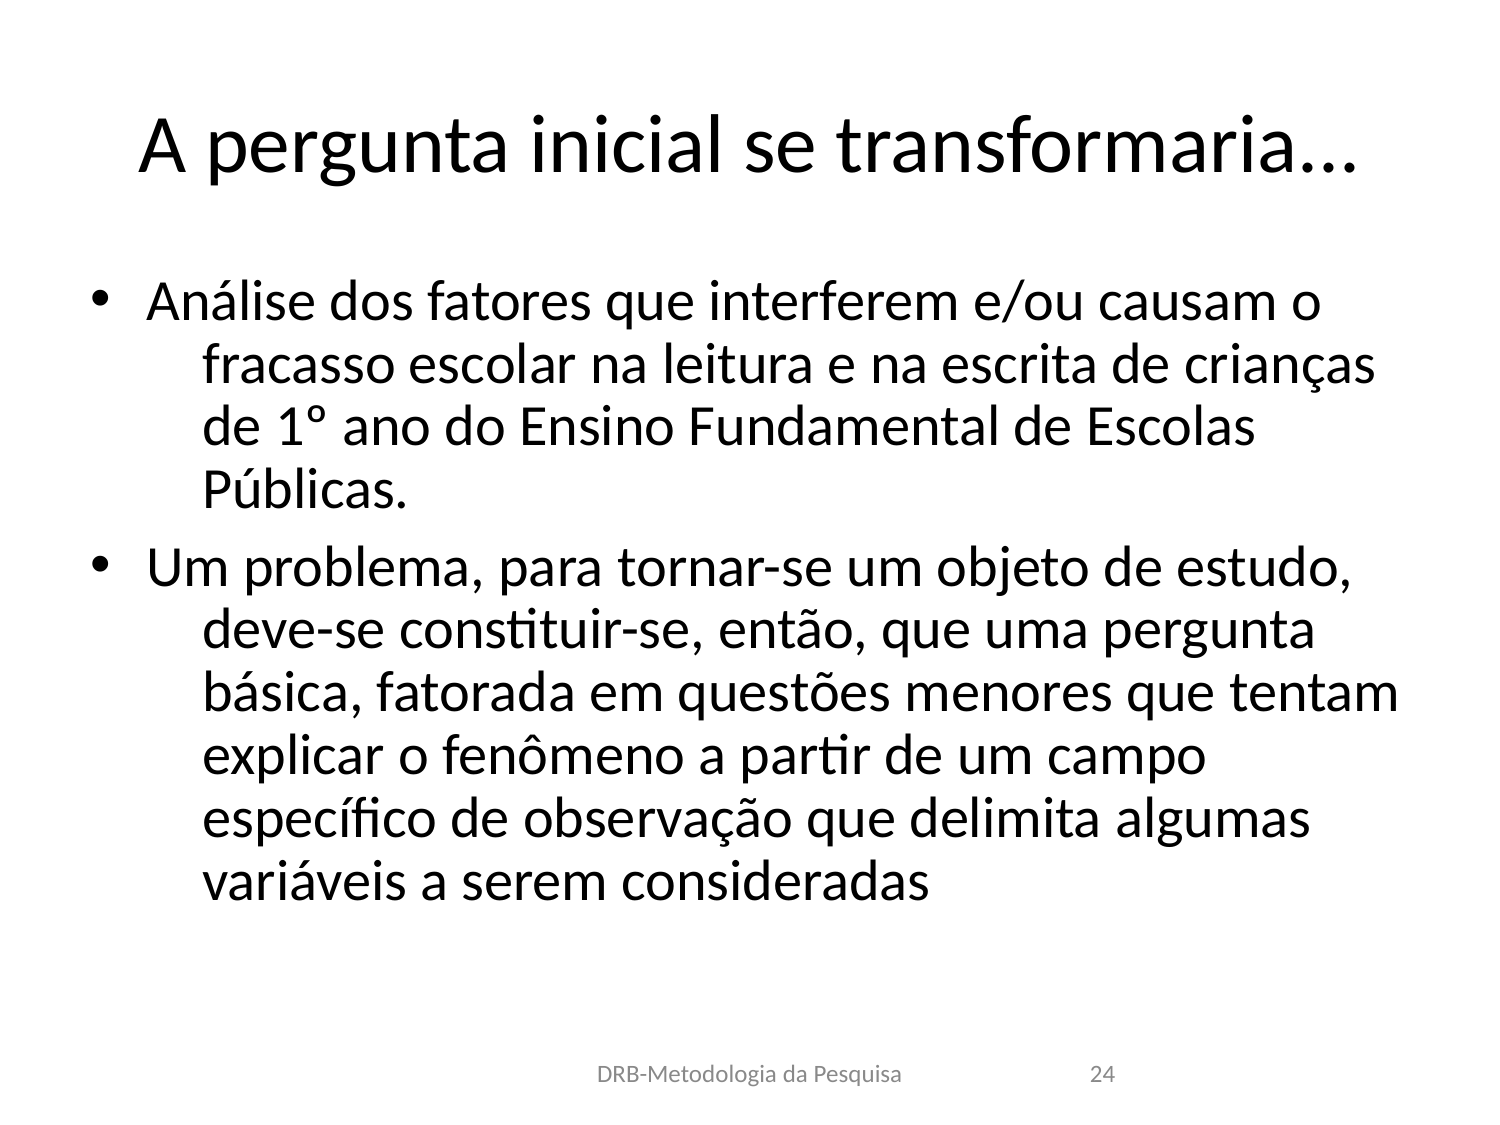

# A pergunta inicial se transformaria...
Análise dos fatores que interferem e/ou causam o fracasso escolar na leitura e na escrita de crianças de 1º ano do Ensino Fundamental de Escolas Públicas.
Um problema, para tornar-se um objeto de estudo, deve-se constituir-se, então, que uma pergunta básica, fatorada em questões menores que tentam explicar o fenômeno a partir de um campo específico de observação que delimita algumas variáveis a serem consideradas
DRB-Metodologia da Pesquisa